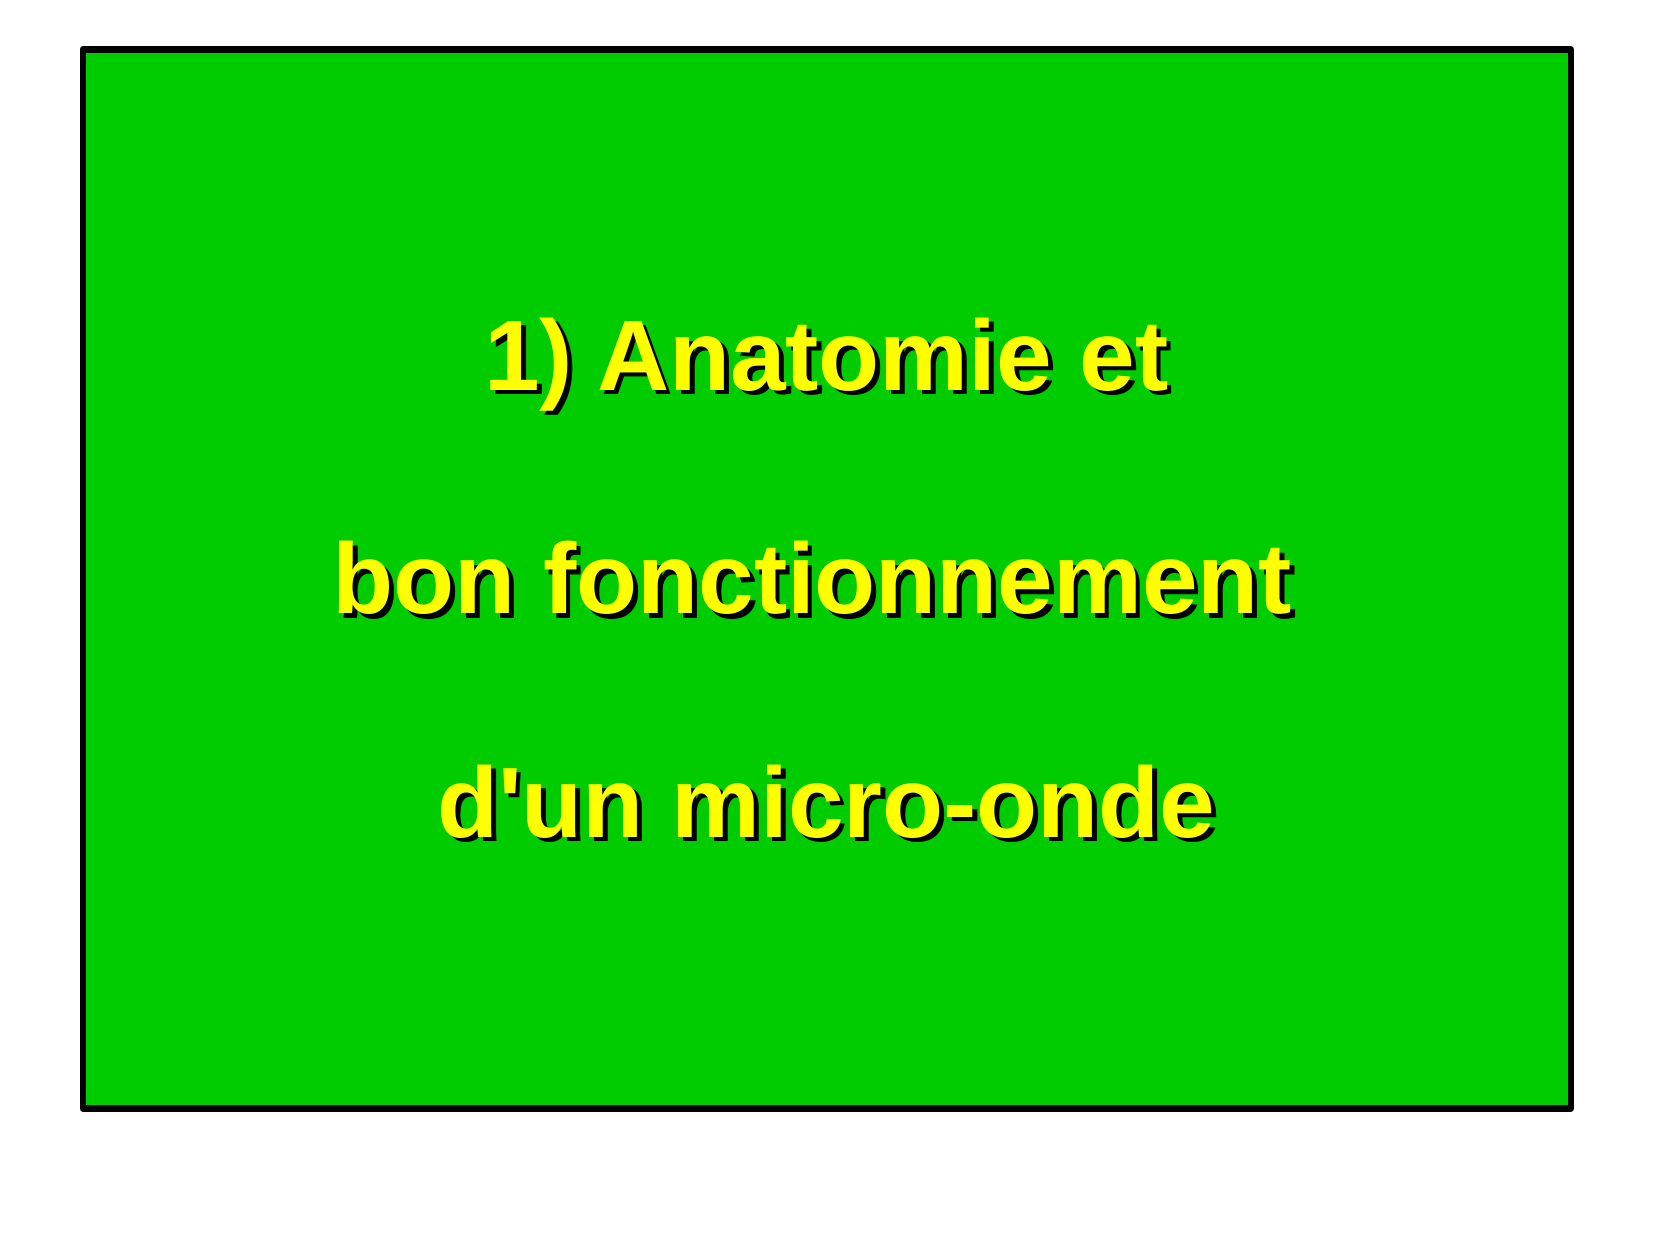

# 1) Anatomie et bon fonctionnement d'un micro-onde